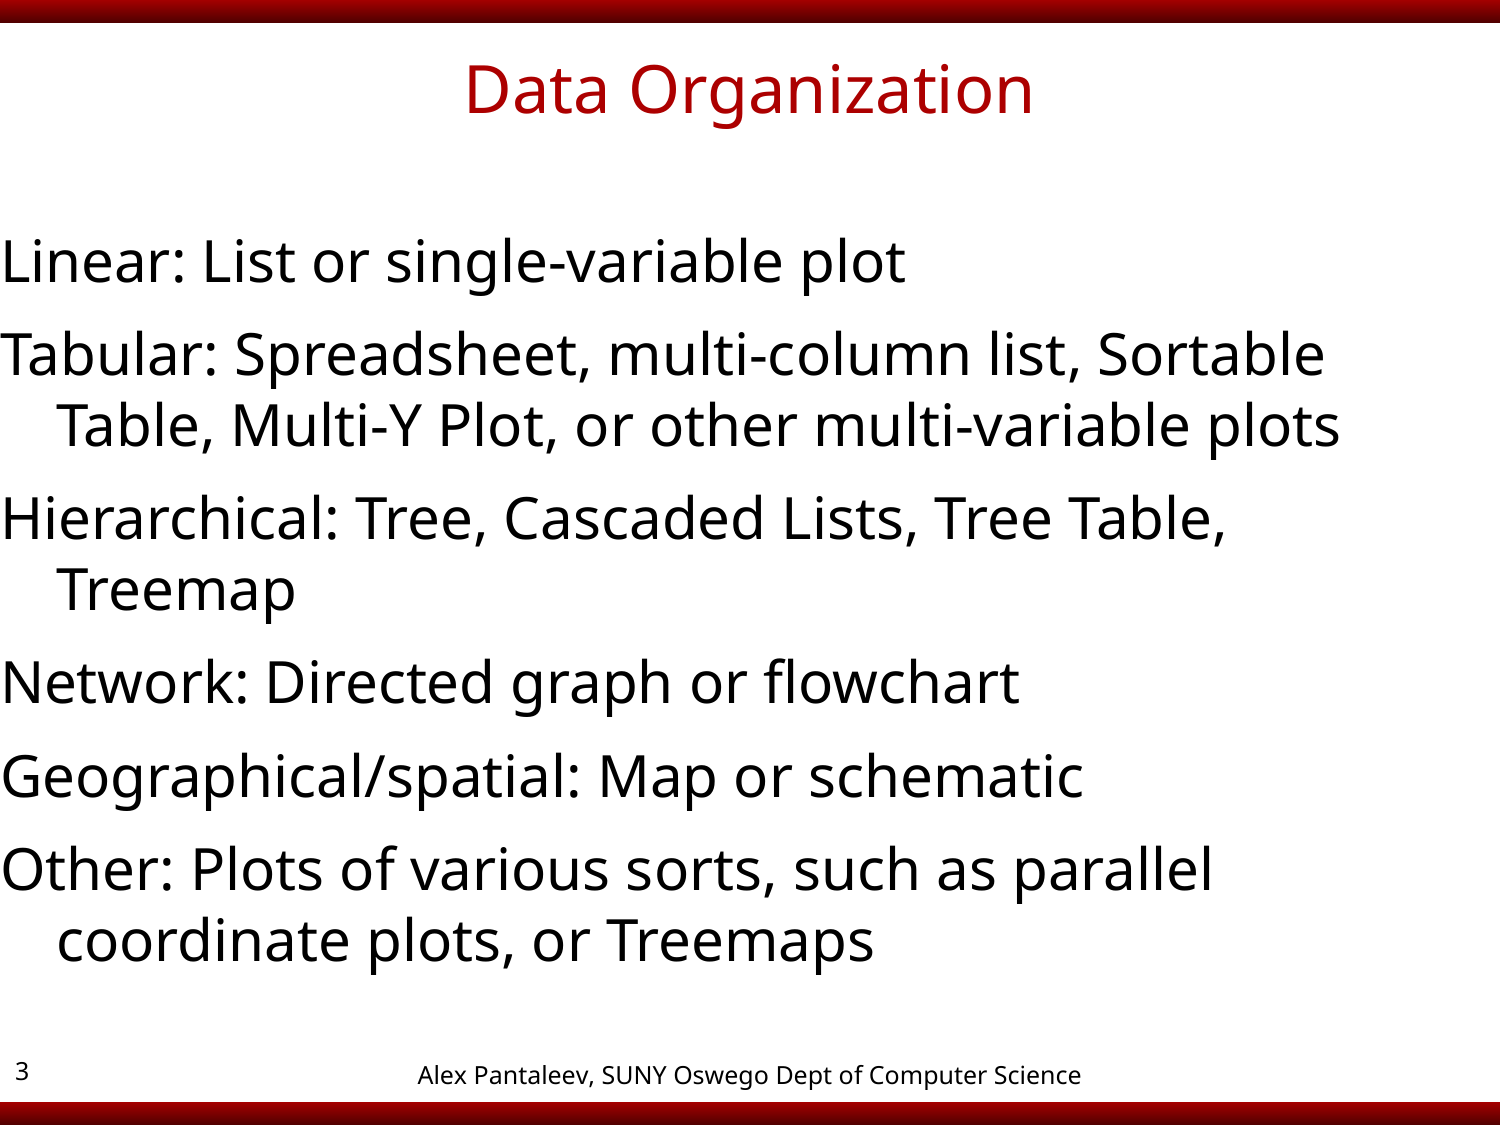

# Data Organization
Linear: List or single-variable plot
Tabular: Spreadsheet, multi-column list, Sortable Table, Multi-Y Plot, or other multi-variable plots
Hierarchical: Tree, Cascaded Lists, Tree Table, Treemap
Network: Directed graph or flowchart
Geographical/spatial: Map or schematic
Other: Plots of various sorts, such as parallel coordinate plots, or Treemaps
3